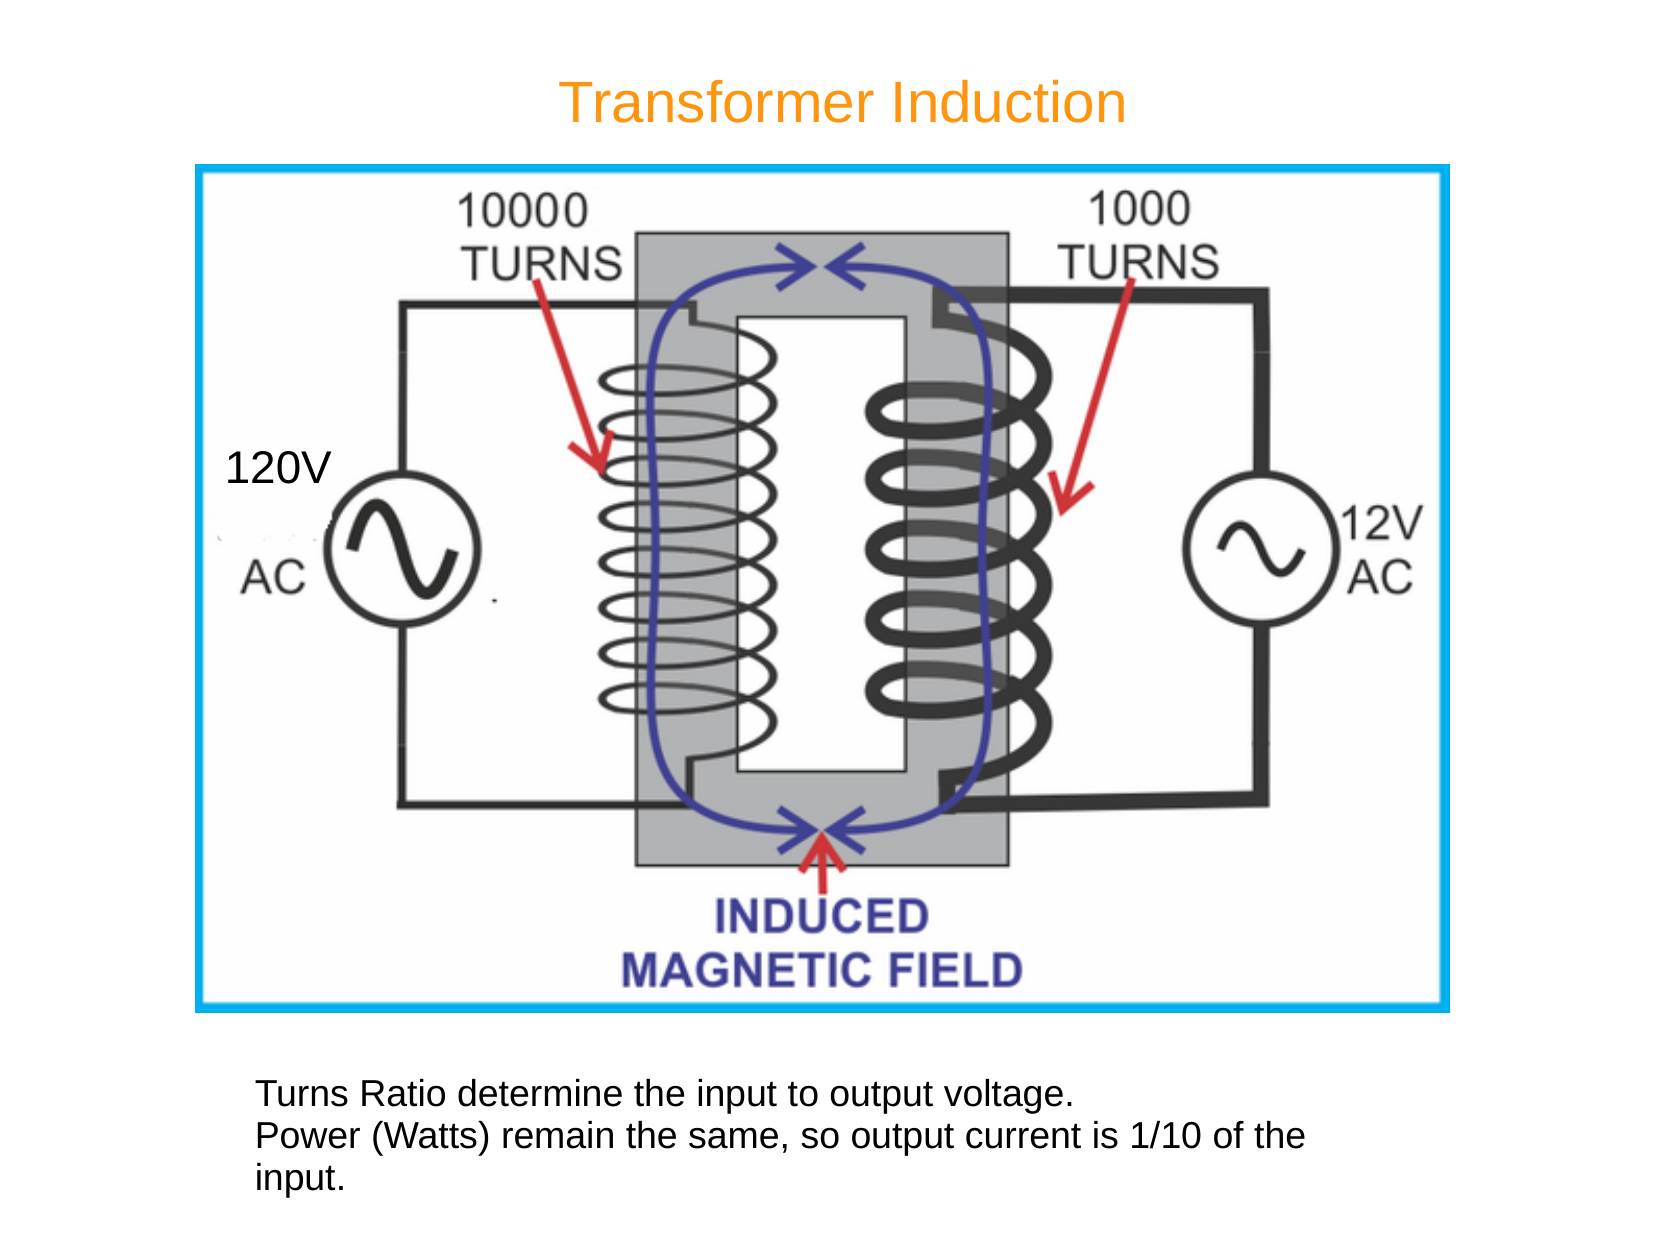

# Transformer Induction
120V
Turns Ratio determine the input to output voltage.
Power (Watts) remain the same, so output current is 1/10 of the input.